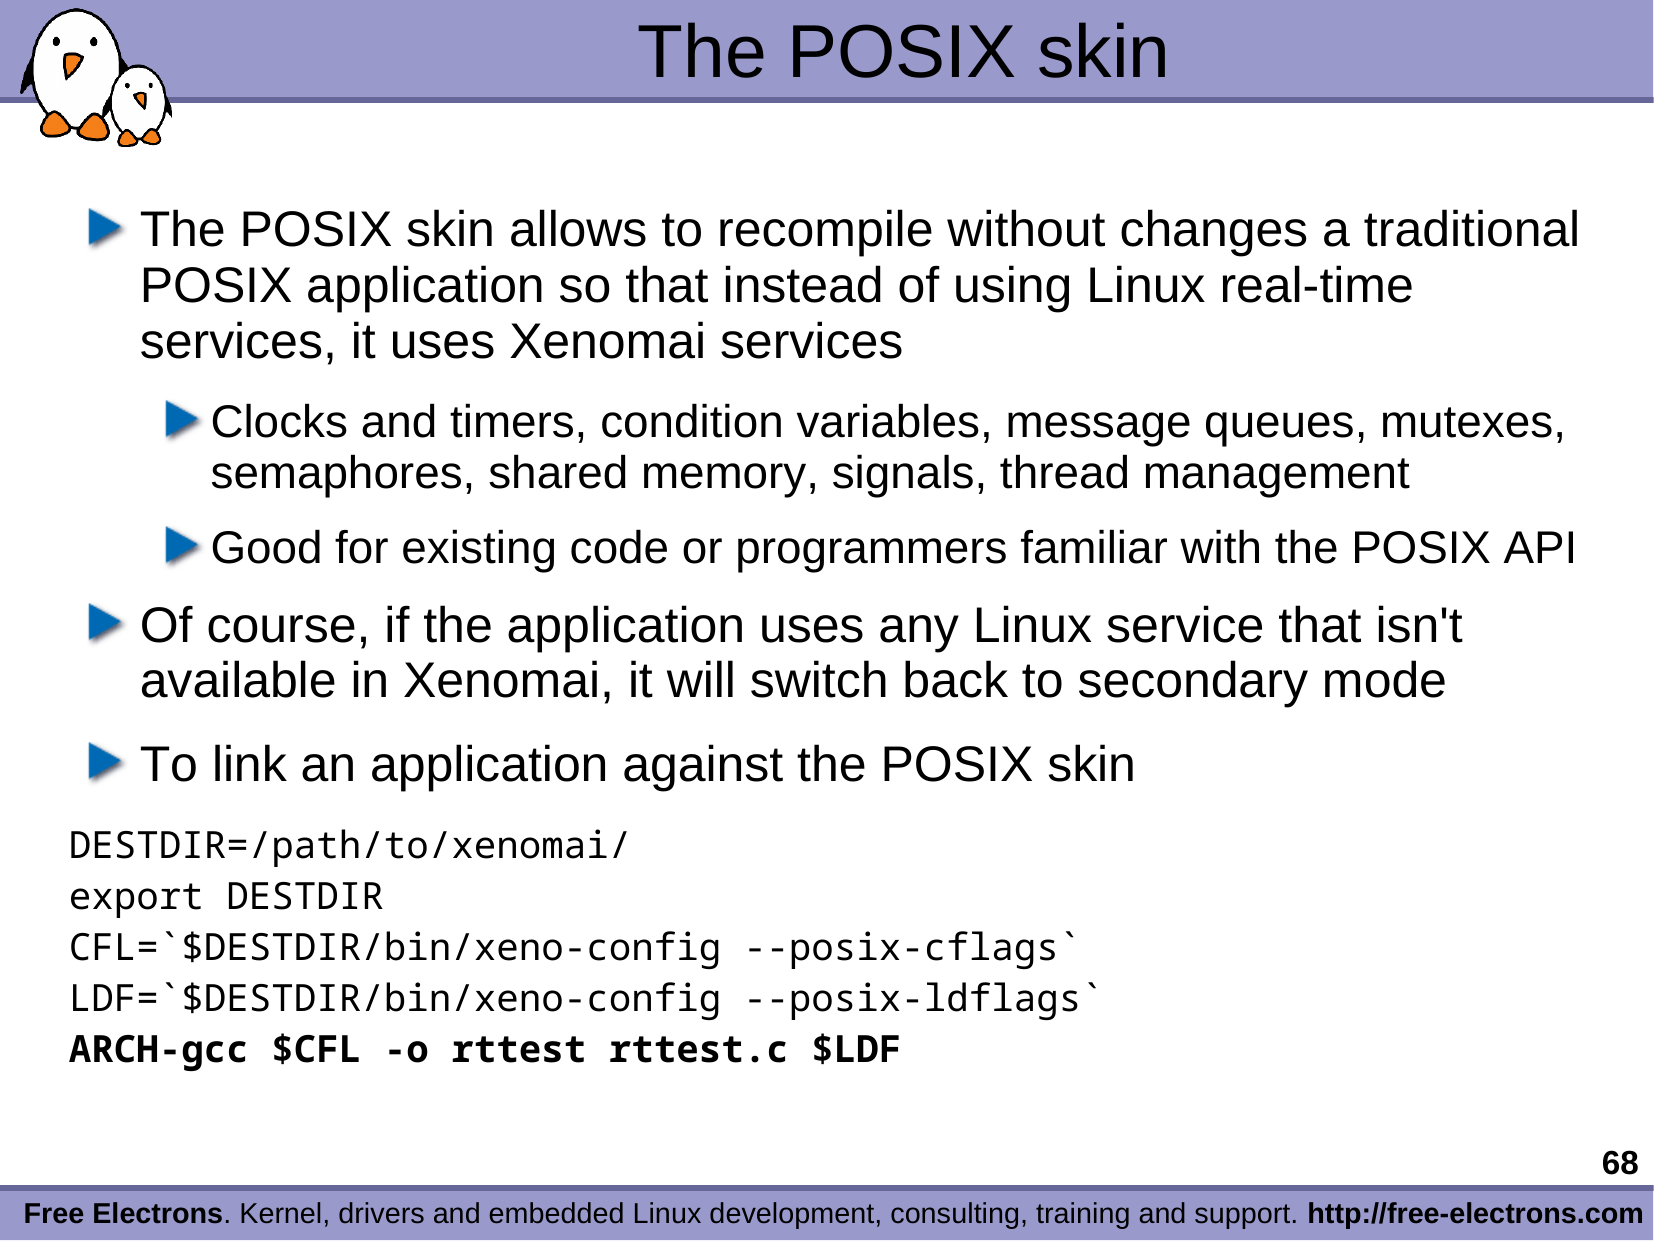

# The POSIX skin
The POSIX skin allows to recompile without changes a traditional POSIX application so that instead of using Linux real-time services, it uses Xenomai services
Clocks and timers, condition variables, message queues, mutexes, semaphores, shared memory, signals, thread management
Good for existing code or programmers familiar with the POSIX API
Of course, if the application uses any Linux service that isn't available in Xenomai, it will switch back to secondary mode
To link an application against the POSIX skin
DESTDIR=/path/to/xenomai/
export DESTDIR
CFL=`$DESTDIR/bin/xeno-config --posix-cflags`
LDF=`$DESTDIR/bin/xeno-config --posix-ldflags`
ARCH-gcc $CFL -o rttest rttest.c $LDF